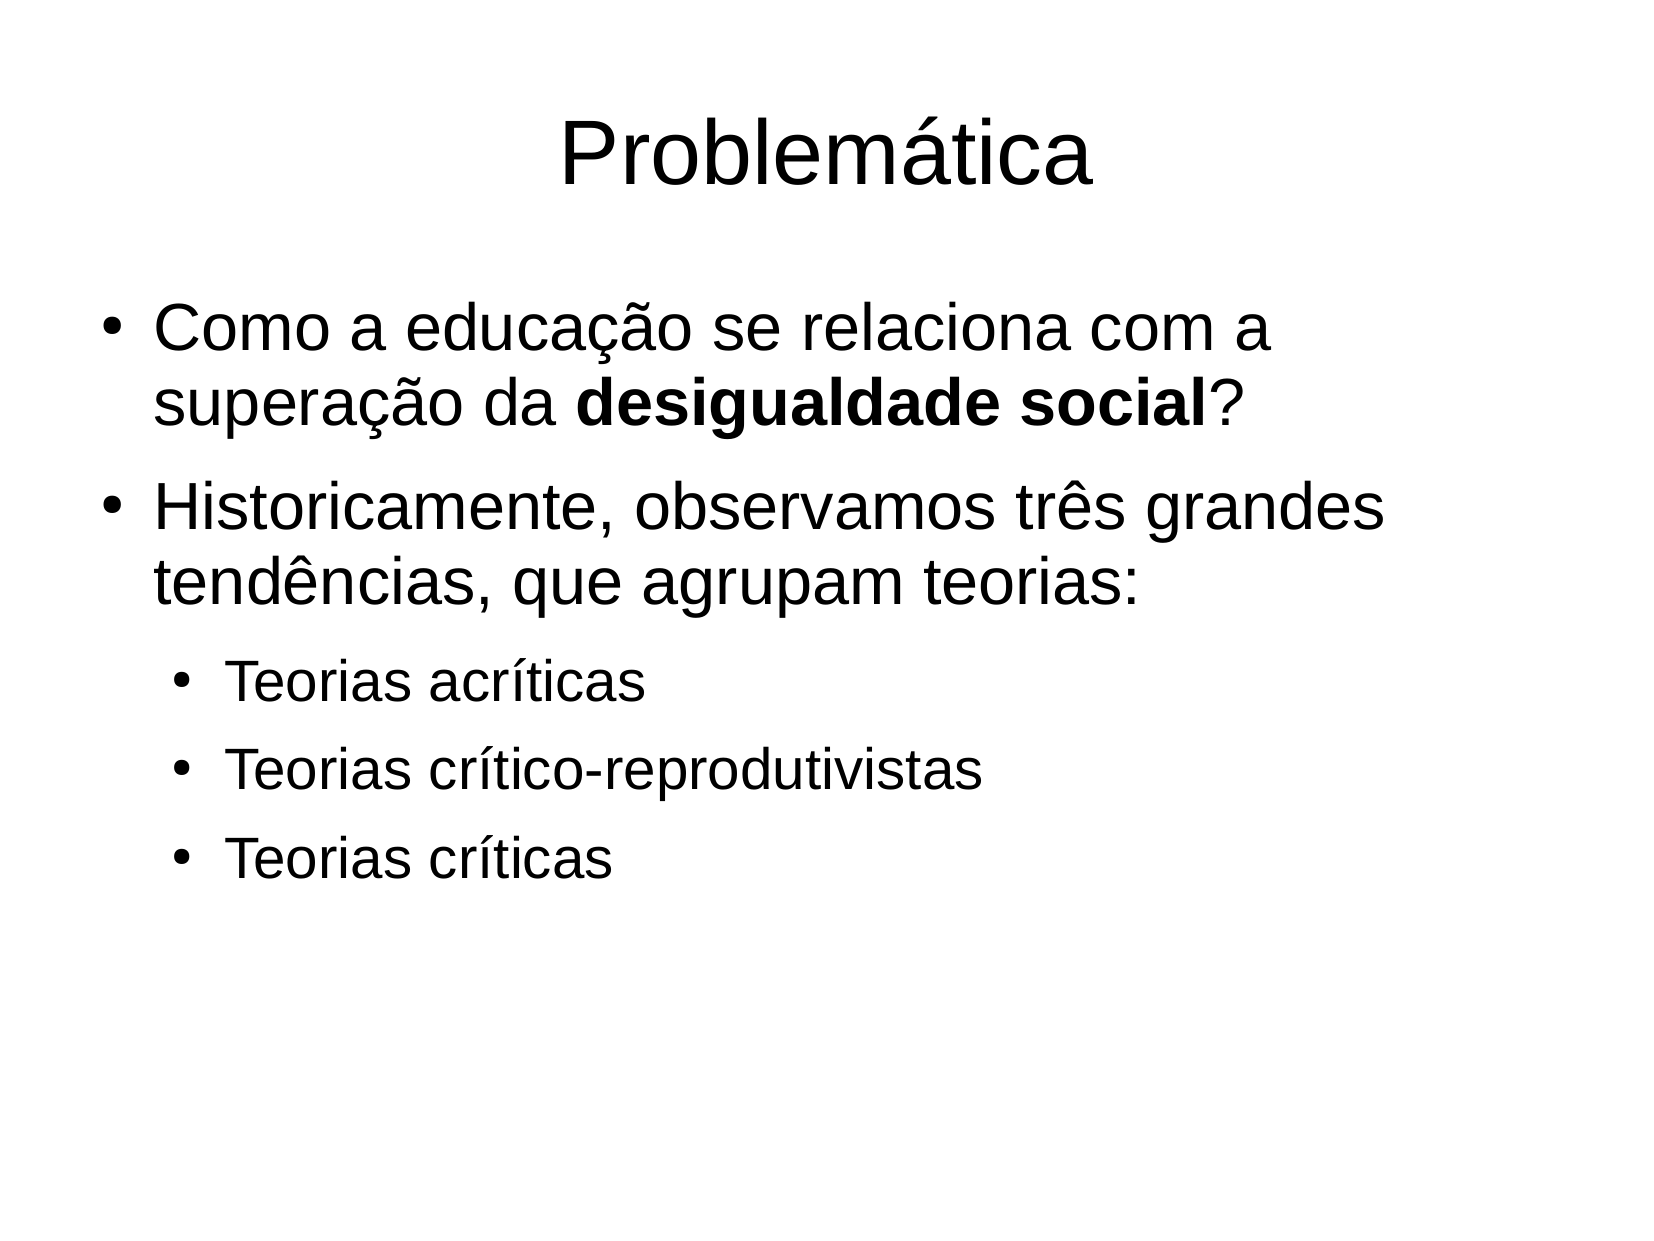

# Problemática
Como a educação se relaciona com a superação da desigualdade social?
Historicamente, observamos três grandes tendências, que agrupam teorias:
Teorias acríticas
Teorias crítico-reprodutivistas
Teorias críticas